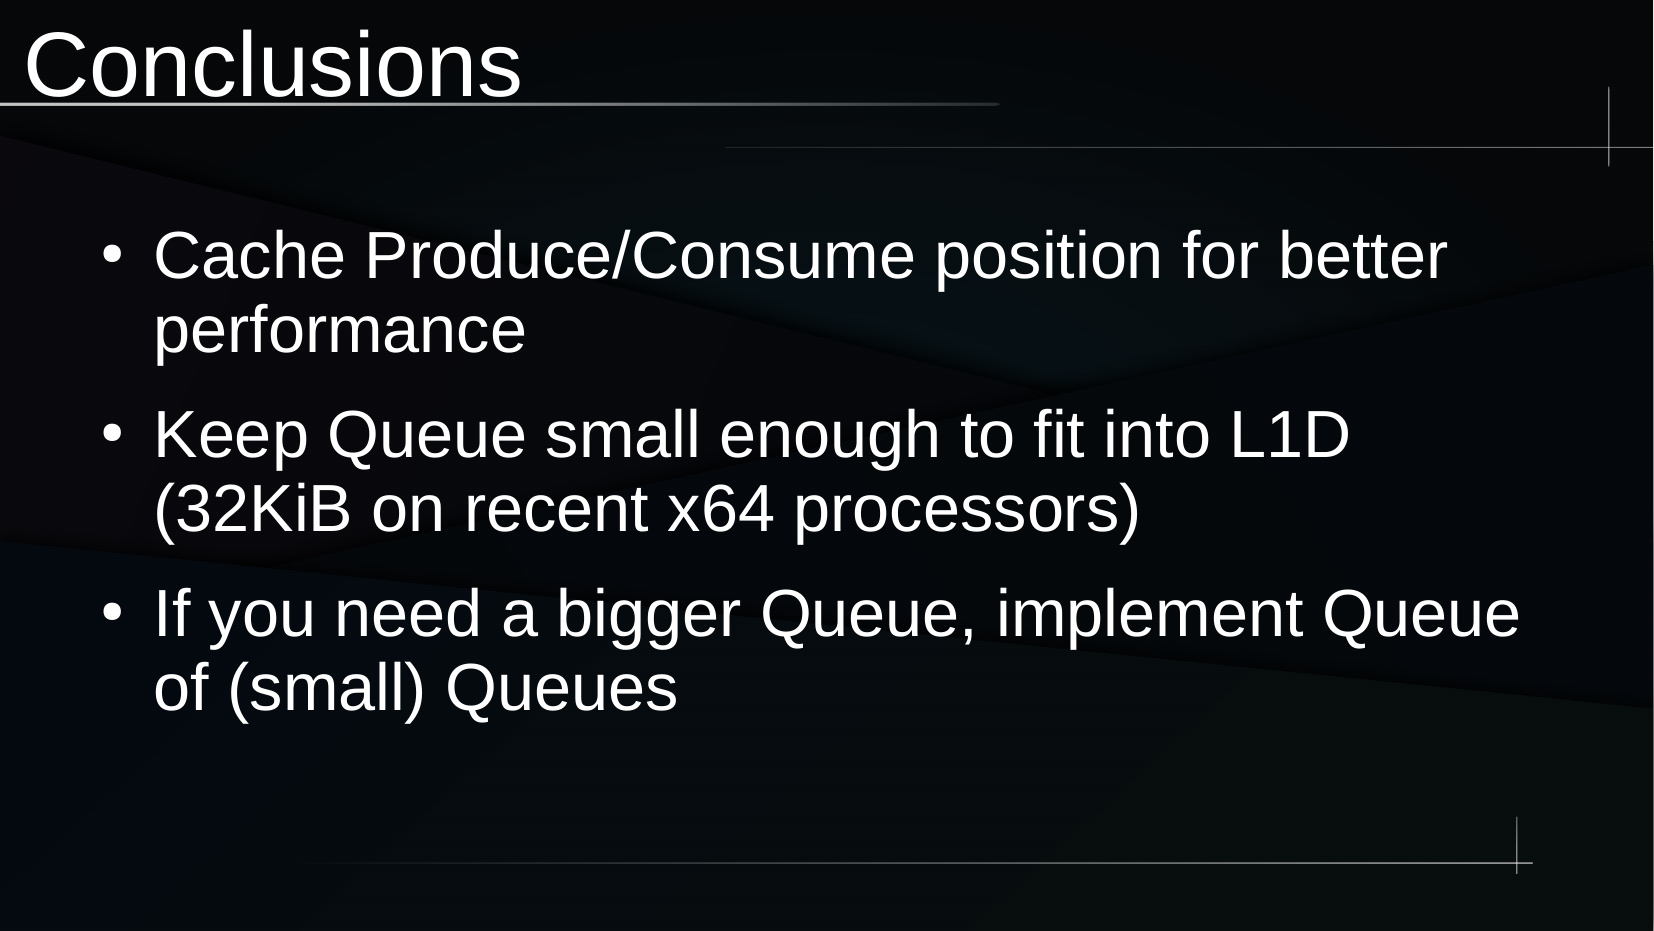

# Conclusions
Cache Produce/Consume position for better performance
Keep Queue small enough to fit into L1D (32KiB on recent x64 processors)
If you need a bigger Queue, implement Queue of (small) Queues